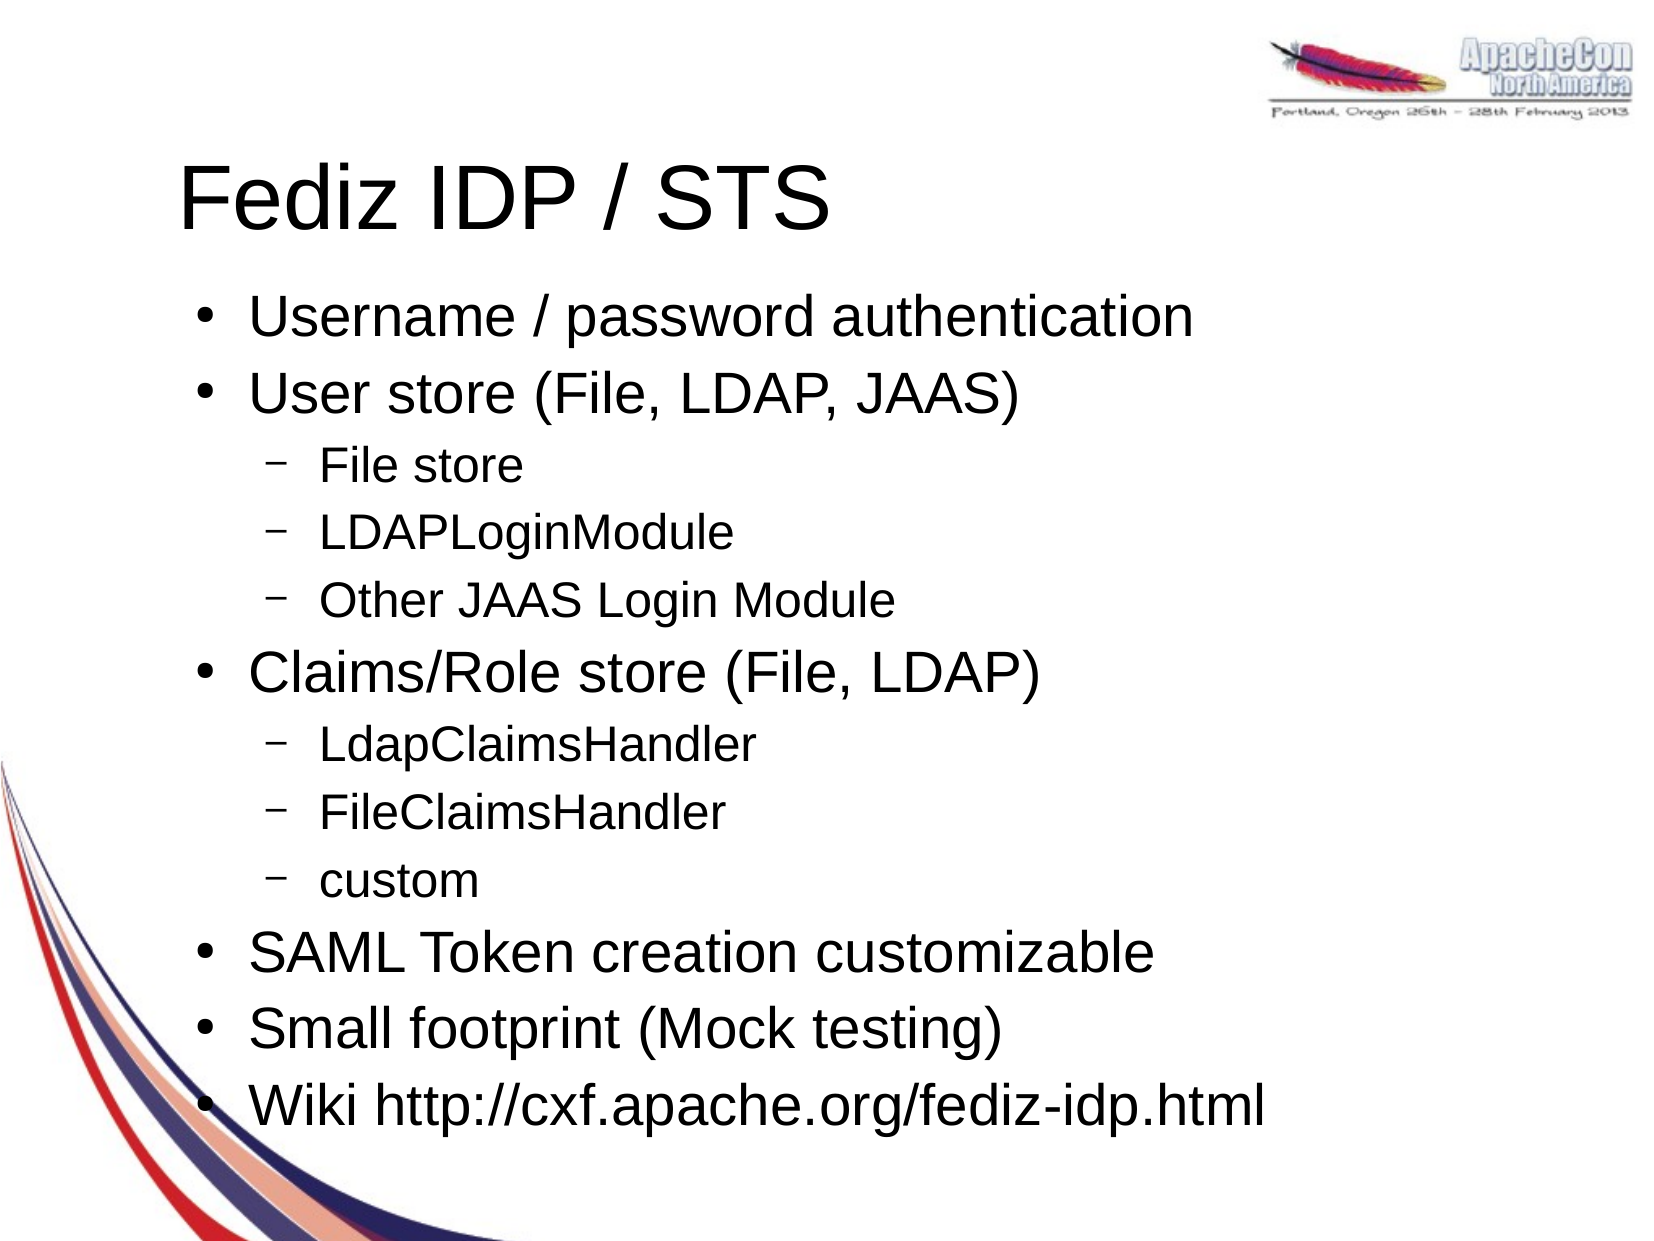

# Fediz IDP / STS
Username / password authentication
User store (File, LDAP, JAAS)
File store
LDAPLoginModule
Other JAAS Login Module
Claims/Role store (File, LDAP)
LdapClaimsHandler
FileClaimsHandler
custom
SAML Token creation customizable
Small footprint (Mock testing)
Wiki http://cxf.apache.org/fediz-idp.html